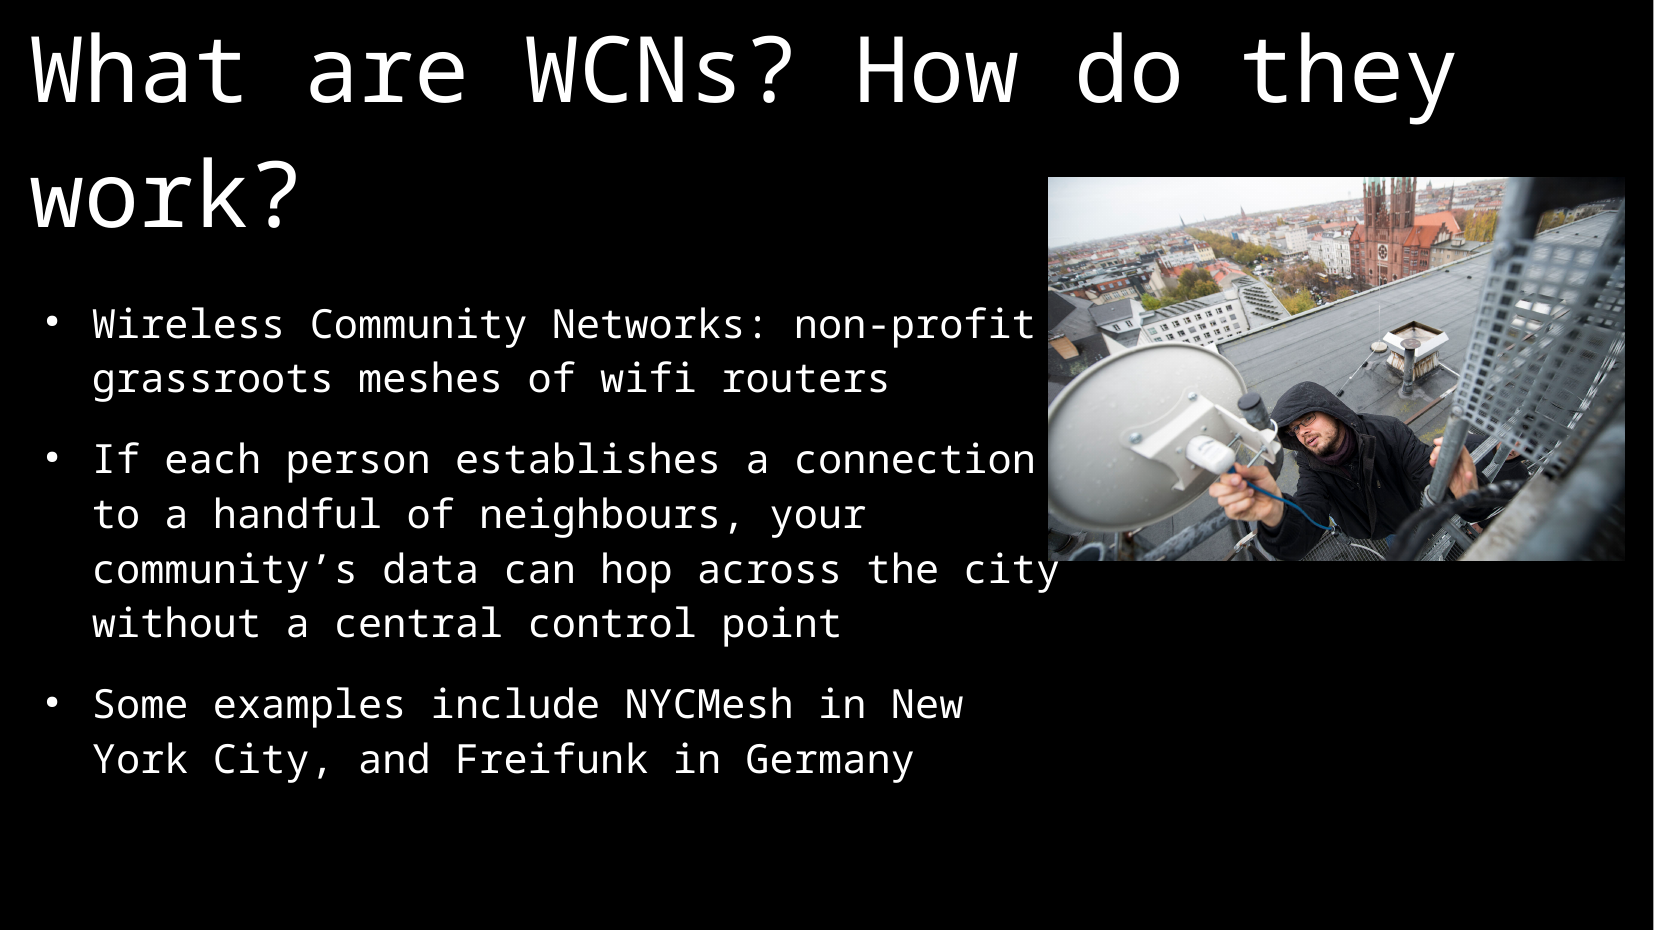

# What are WCNs? How do they work?
Wireless Community Networks: non-profit grassroots meshes of wifi routers
If each person establishes a connection to a handful of neighbours, your community’s data can hop across the city without a central control point
Some examples include NYCMesh in New York City, and Freifunk in Germany
12